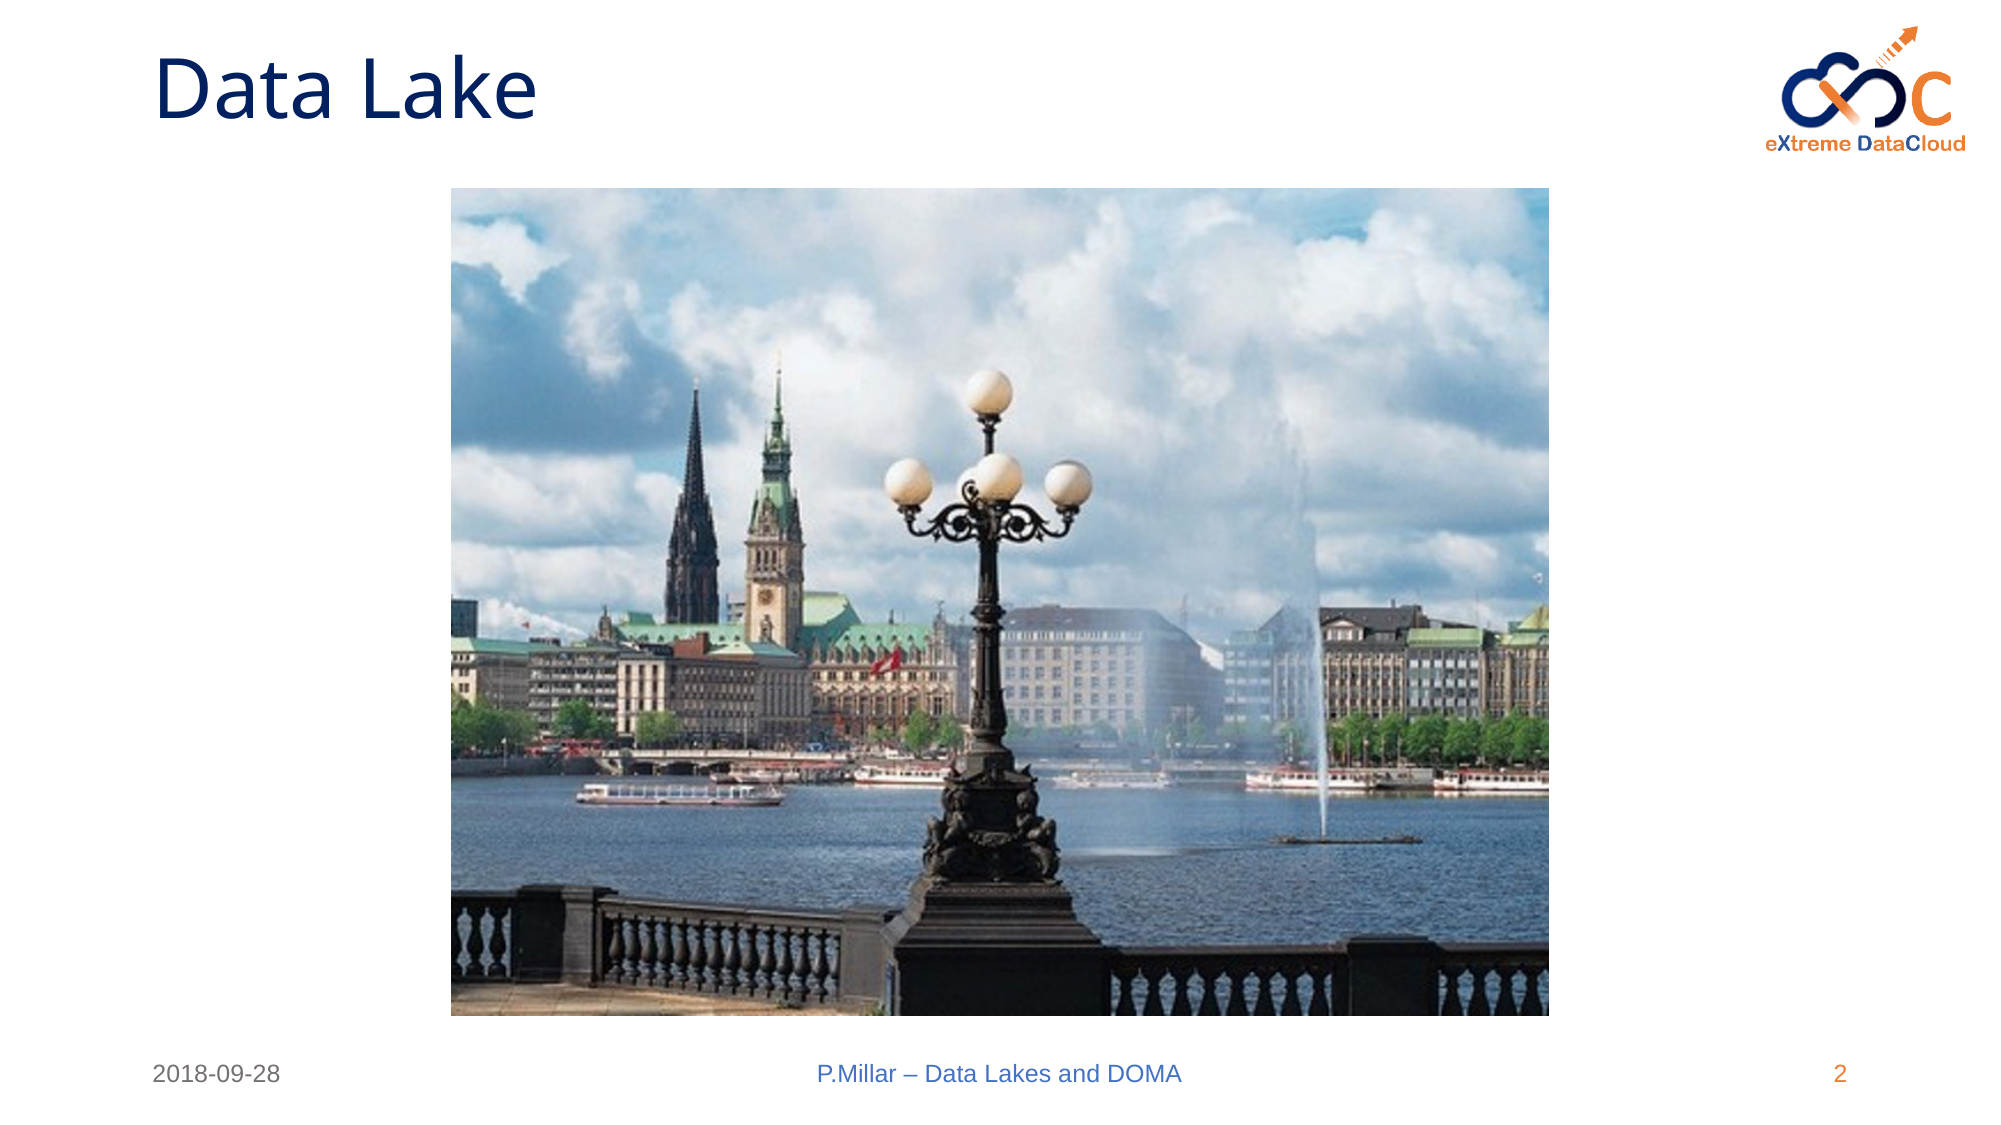

# Data Lake
2018-09-28
P.Millar – Data Lakes and DOMA